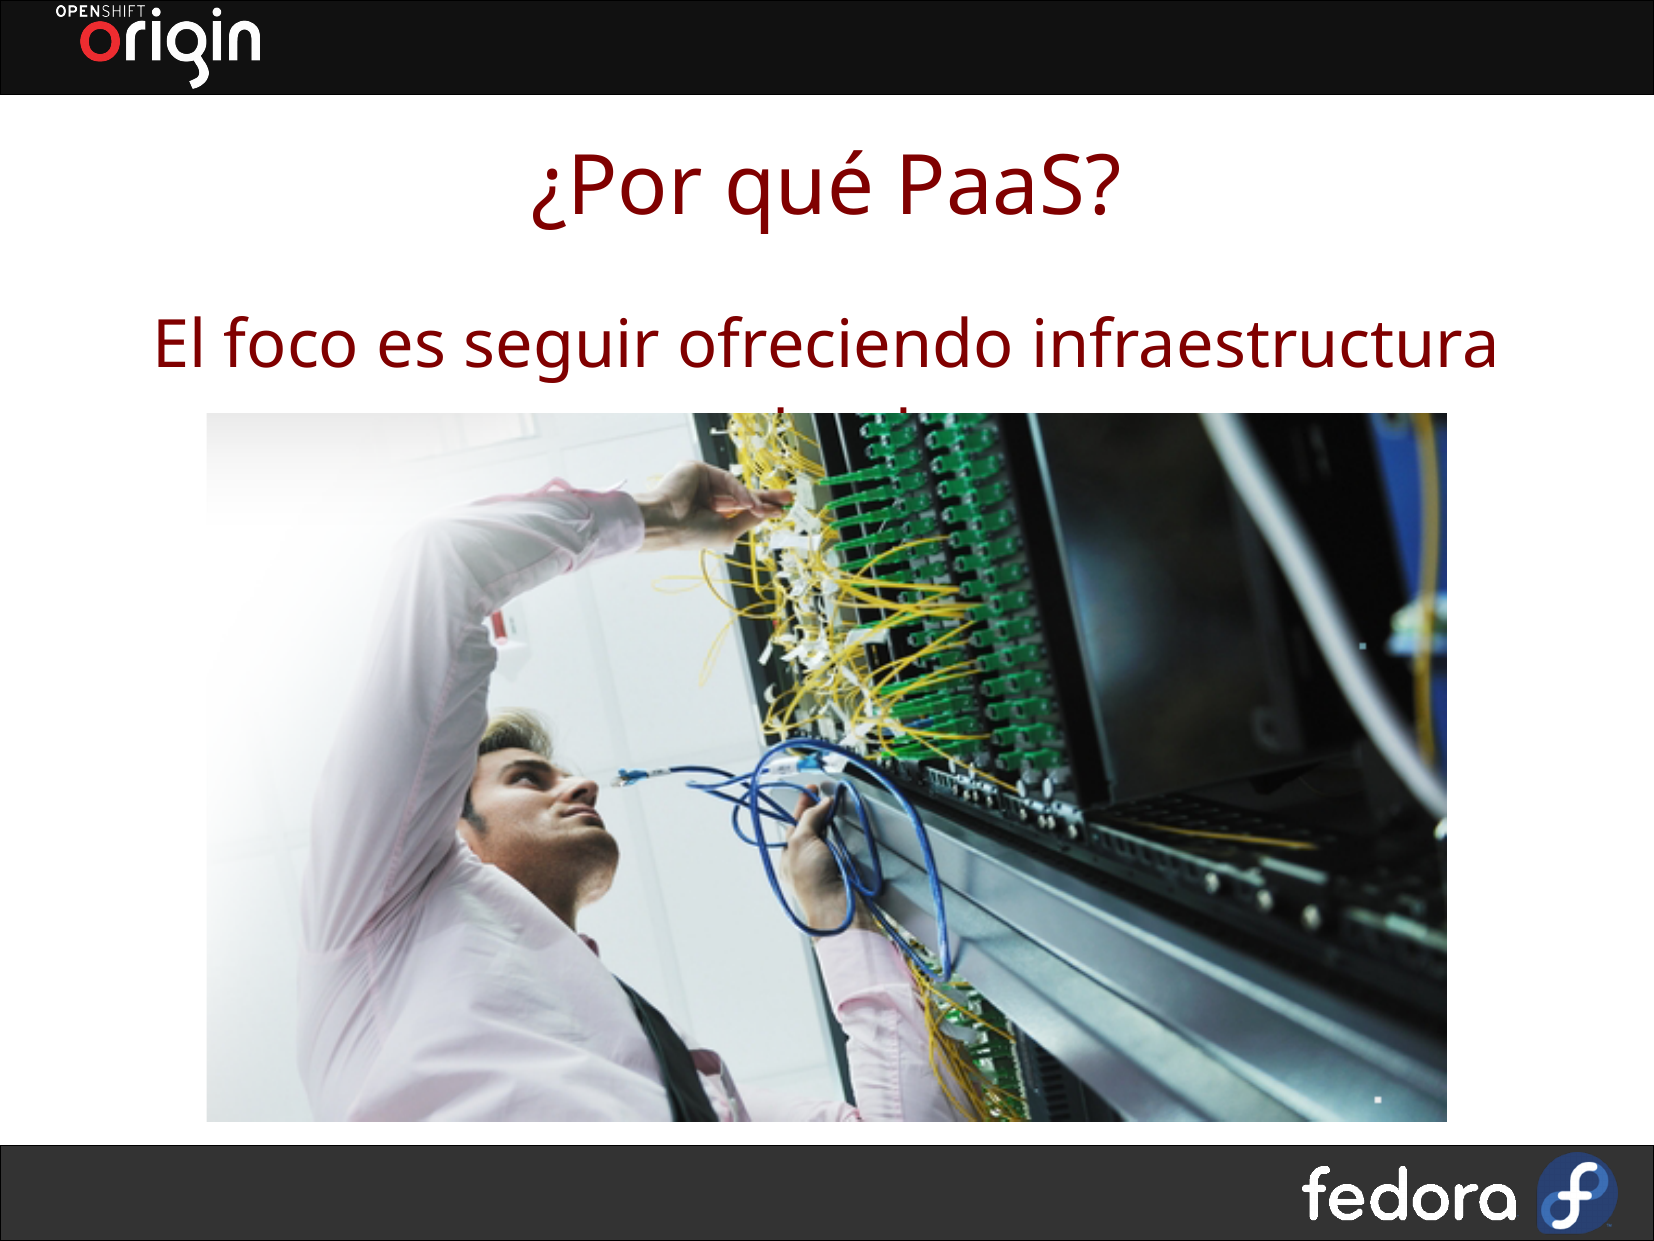

# ¿Por qué PaaS?
El foco es seguir ofreciendo infraestructura cloud